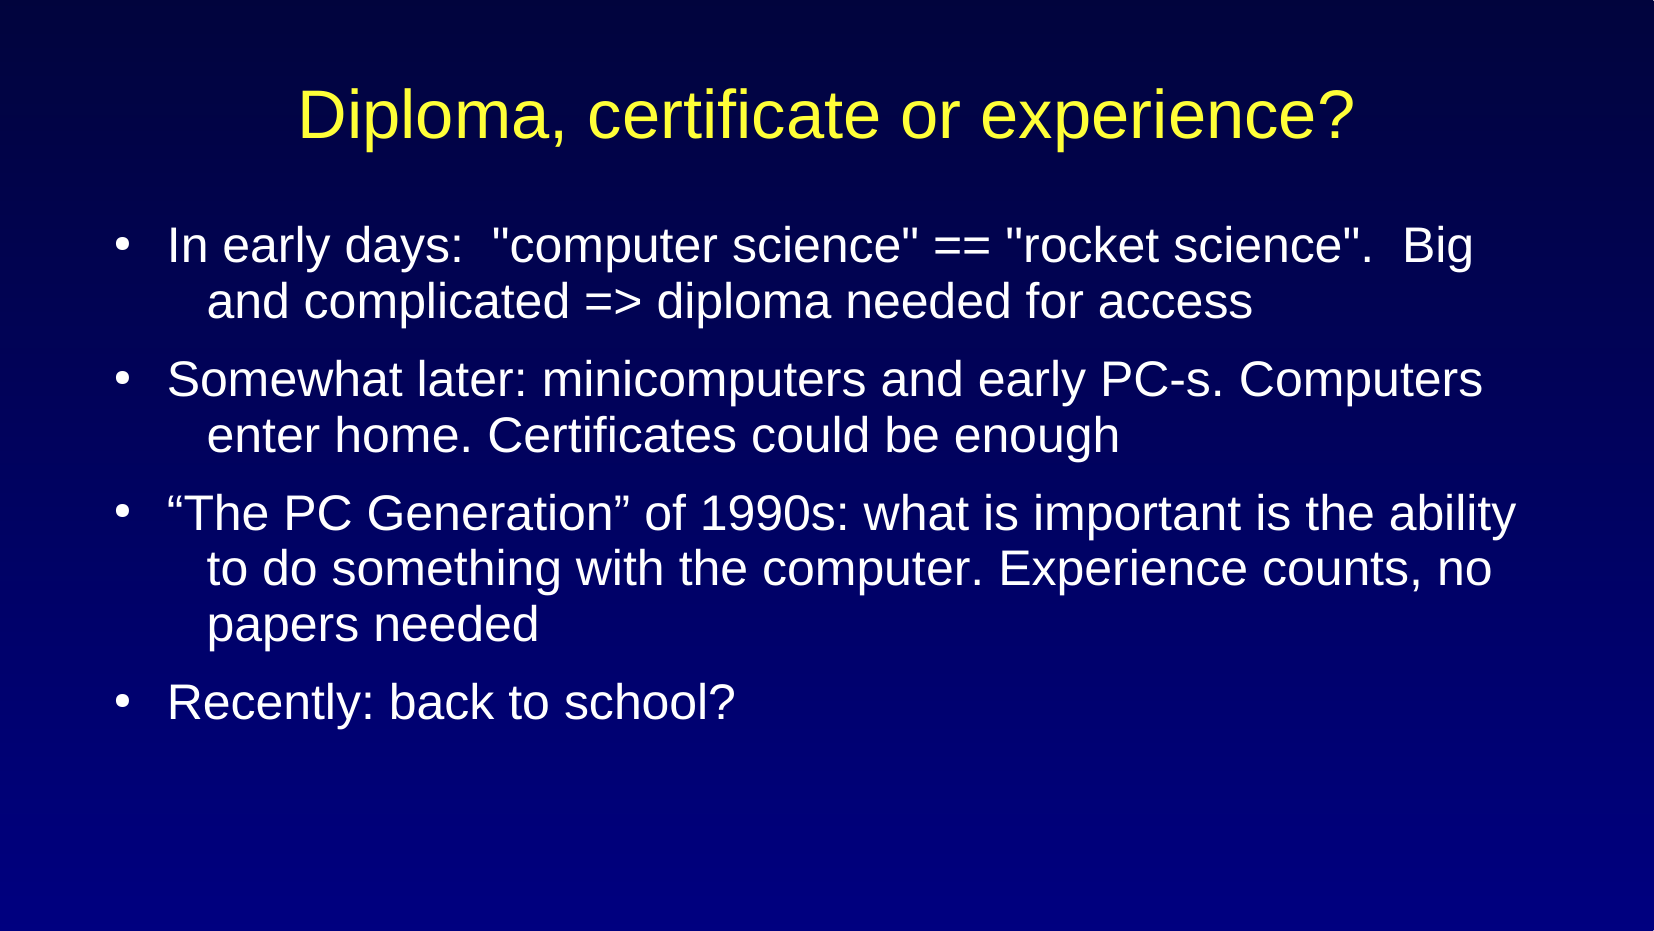

# Diploma, certificate or experience?
In early days: "computer science" == "rocket science". Big and complicated => diploma needed for access
Somewhat later: minicomputers and early PC-s. Computers enter home. Certificates could be enough
“The PC Generation” of 1990s: what is important is the ability to do something with the computer. Experience counts, no papers needed
Recently: back to school?